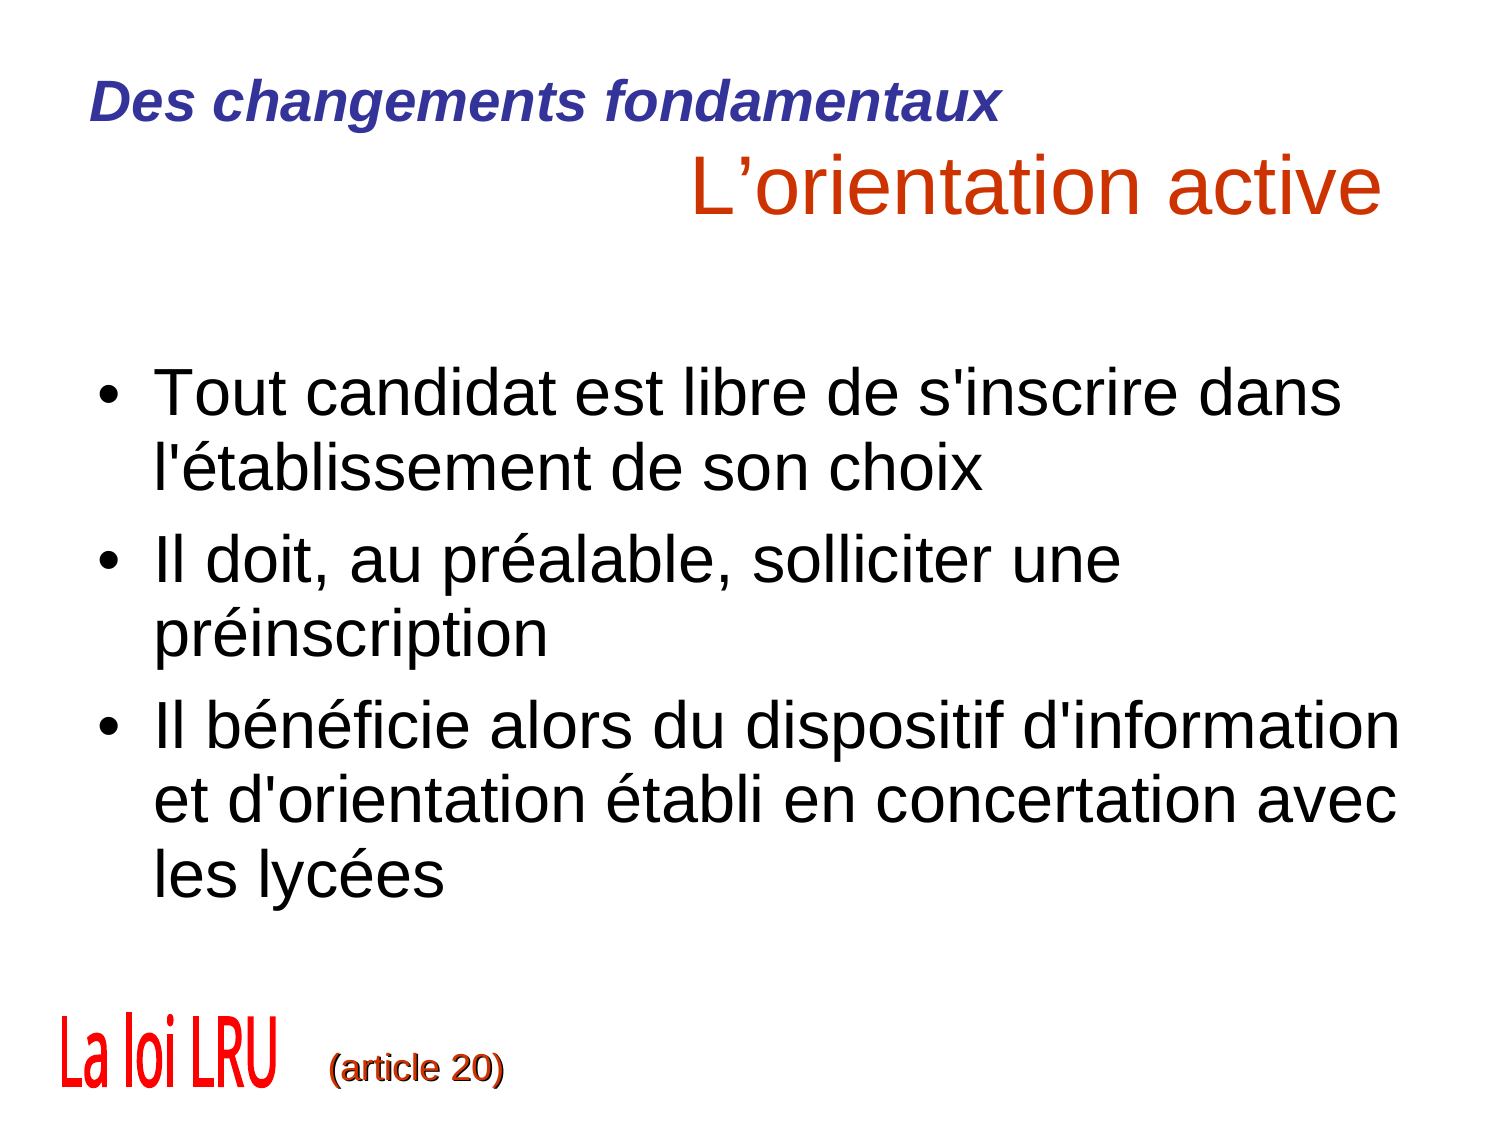

# Des changements fondamentaux L’orientation active
Tout candidat est libre de s'inscrire dans l'établissement de son choix
Il doit, au préalable, solliciter une préinscription
Il bénéficie alors du dispositif d'information et d'orientation établi en concertation avec les lycées
La loi LRU
(article 20)